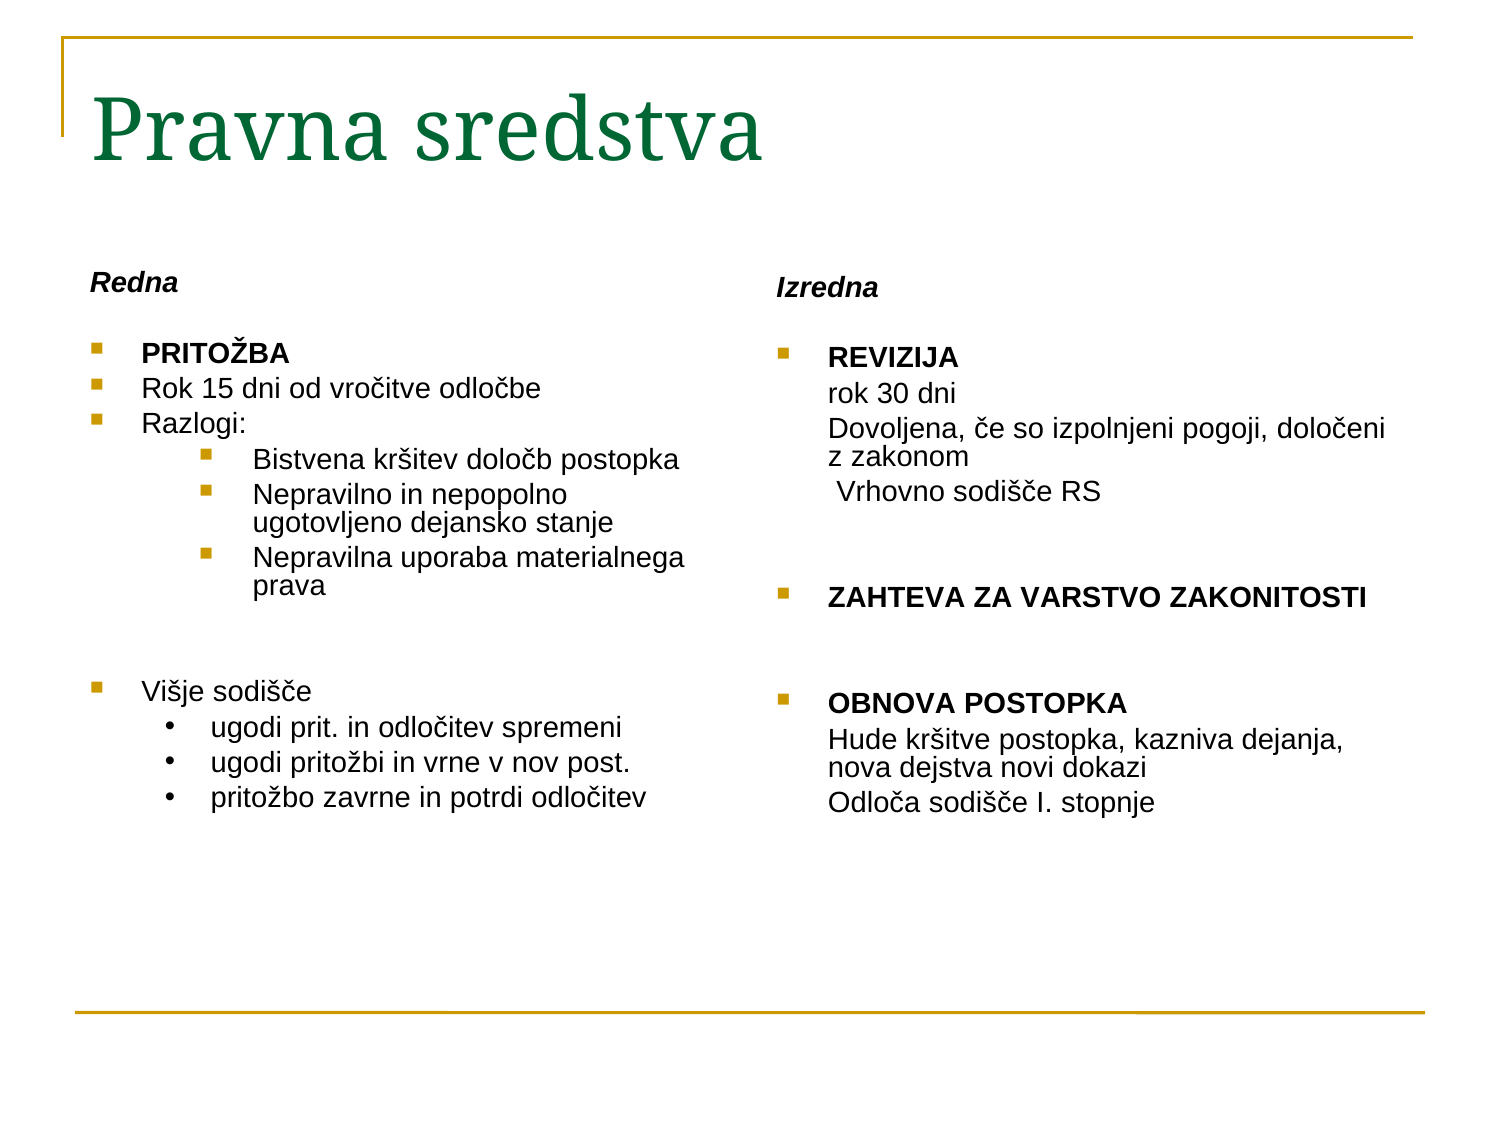

# Pravna sredstva
Redna
PRITOŽBA
Rok 15 dni od vročitve odločbe
Razlogi:
Bistvena kršitev določb postopka
Nepravilno in nepopolno ugotovljeno dejansko stanje
Nepravilna uporaba materialnega prava
Višje sodišče
ugodi prit. in odločitev spremeni
ugodi pritožbi in vrne v nov post.
pritožbo zavrne in potrdi odločitev
Izredna
REVIZIJA
	rok 30 dni
	Dovoljena, če so izpolnjeni pogoji, določeni z zakonom
	 Vrhovno sodišče RS
ZAHTEVA ZA VARSTVO ZAKONITOSTI
OBNOVA POSTOPKA
	Hude kršitve postopka, kazniva dejanja, nova dejstva novi dokazi
	Odloča sodišče I. stopnje